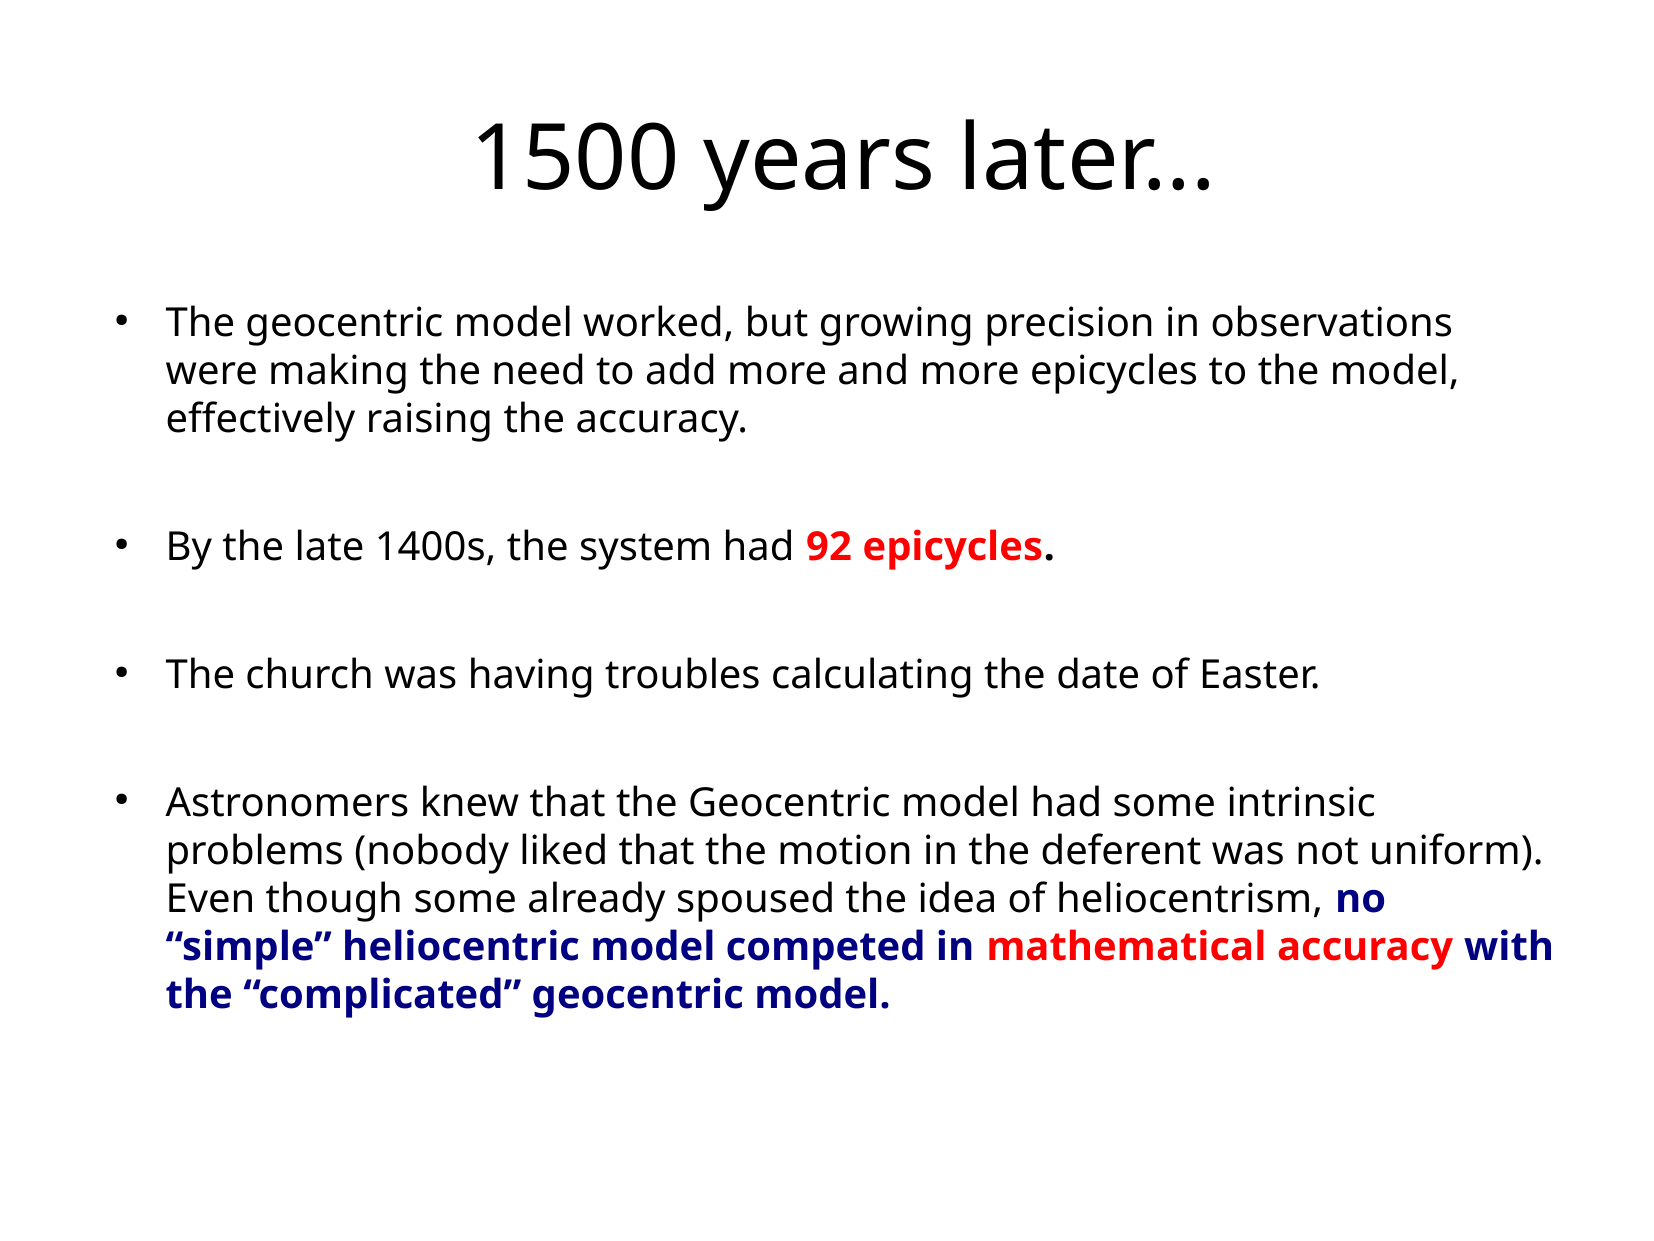

# 1500 years later...
The geocentric model worked, but growing precision in observations were making the need to add more and more epicycles to the model, effectively raising the accuracy.
By the late 1400s, the system had 92 epicycles.
The church was having troubles calculating the date of Easter.
Astronomers knew that the Geocentric model had some intrinsic problems (nobody liked that the motion in the deferent was not uniform). Even though some already spoused the idea of heliocentrism, no “simple” heliocentric model competed in mathematical accuracy with the “complicated” geocentric model.